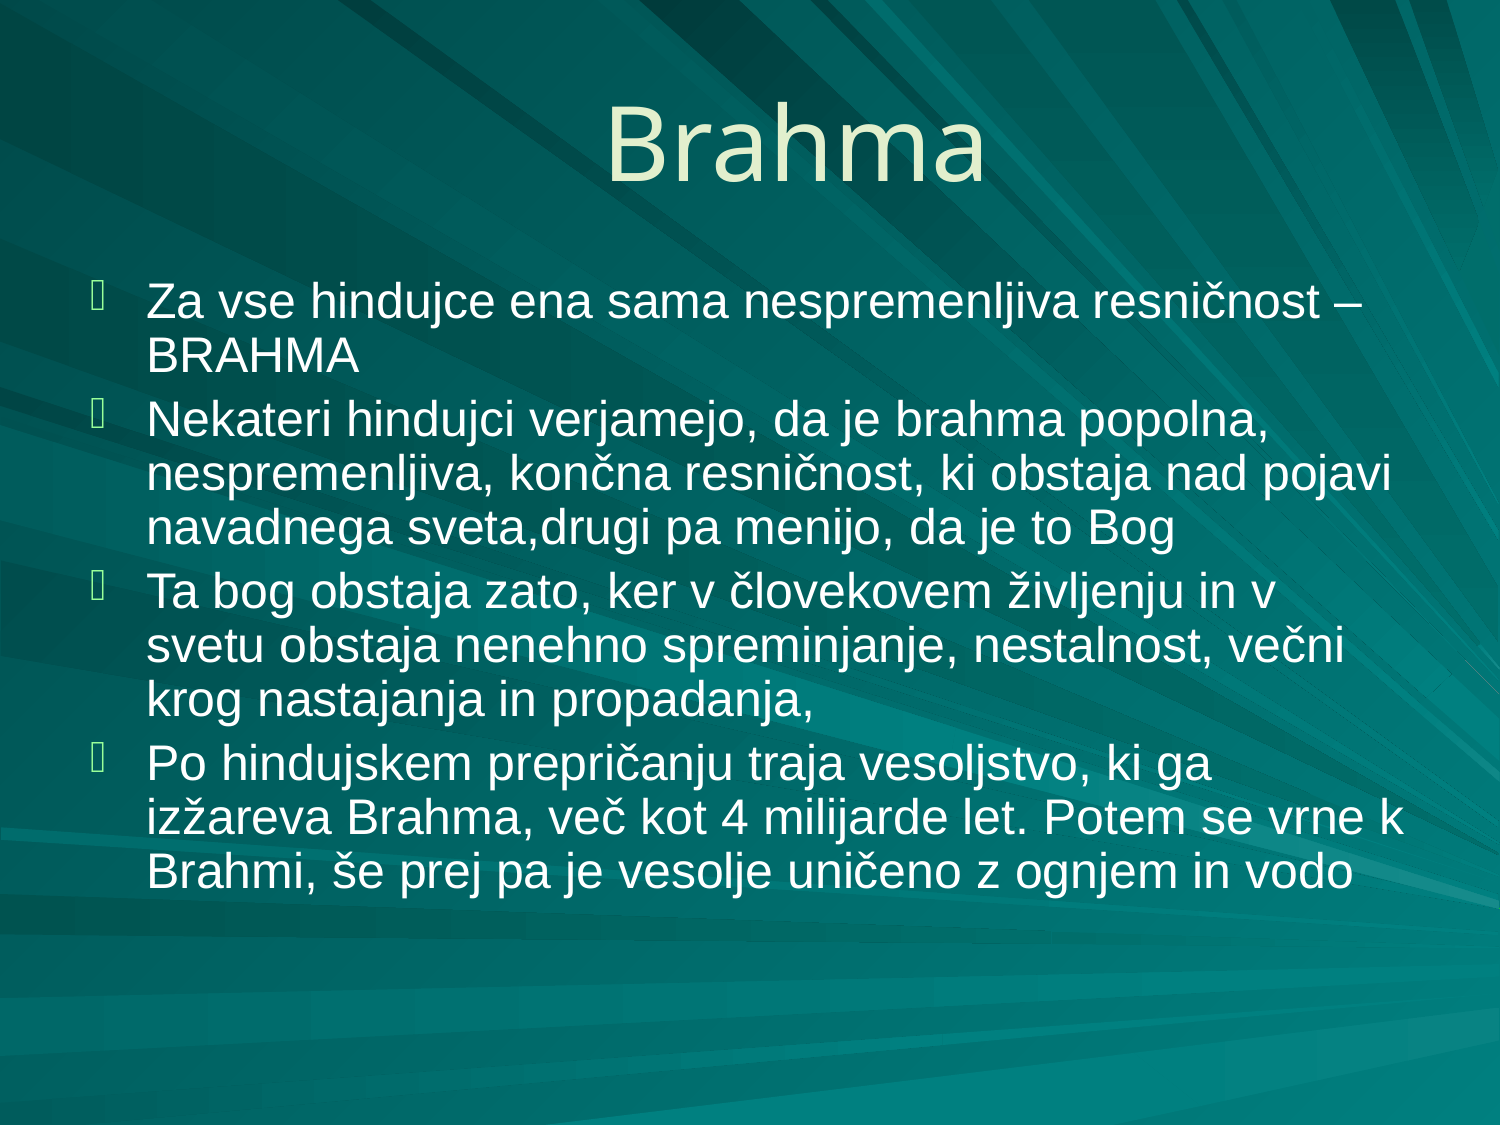

# Brahma
Za vse hindujce ena sama nespremenljiva resničnost – BRAHMA
Nekateri hindujci verjamejo, da je brahma popolna, nespremenljiva, končna resničnost, ki obstaja nad pojavi navadnega sveta,drugi pa menijo, da je to Bog
Ta bog obstaja zato, ker v človekovem življenju in v svetu obstaja nenehno spreminjanje, nestalnost, večni krog nastajanja in propadanja,
Po hindujskem prepričanju traja vesoljstvo, ki ga izžareva Brahma, več kot 4 milijarde let. Potem se vrne k Brahmi, še prej pa je vesolje uničeno z ognjem in vodo